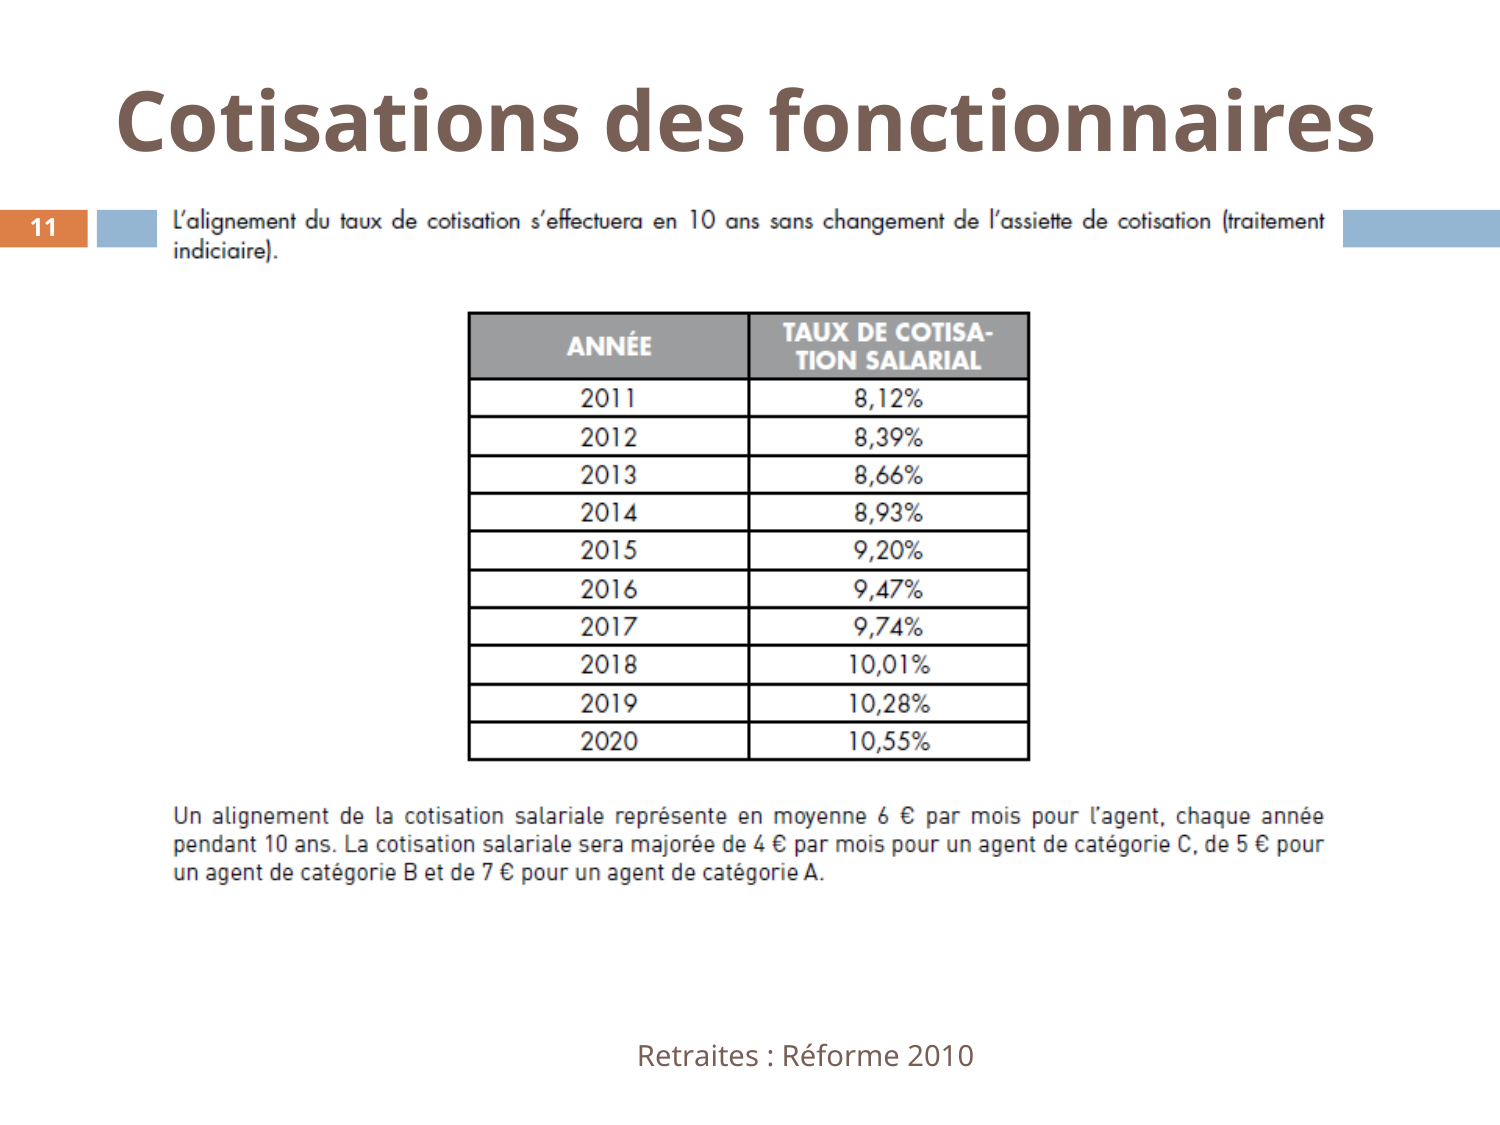

# Cotisations des fonctionnaires
Retraites : Réforme 2010